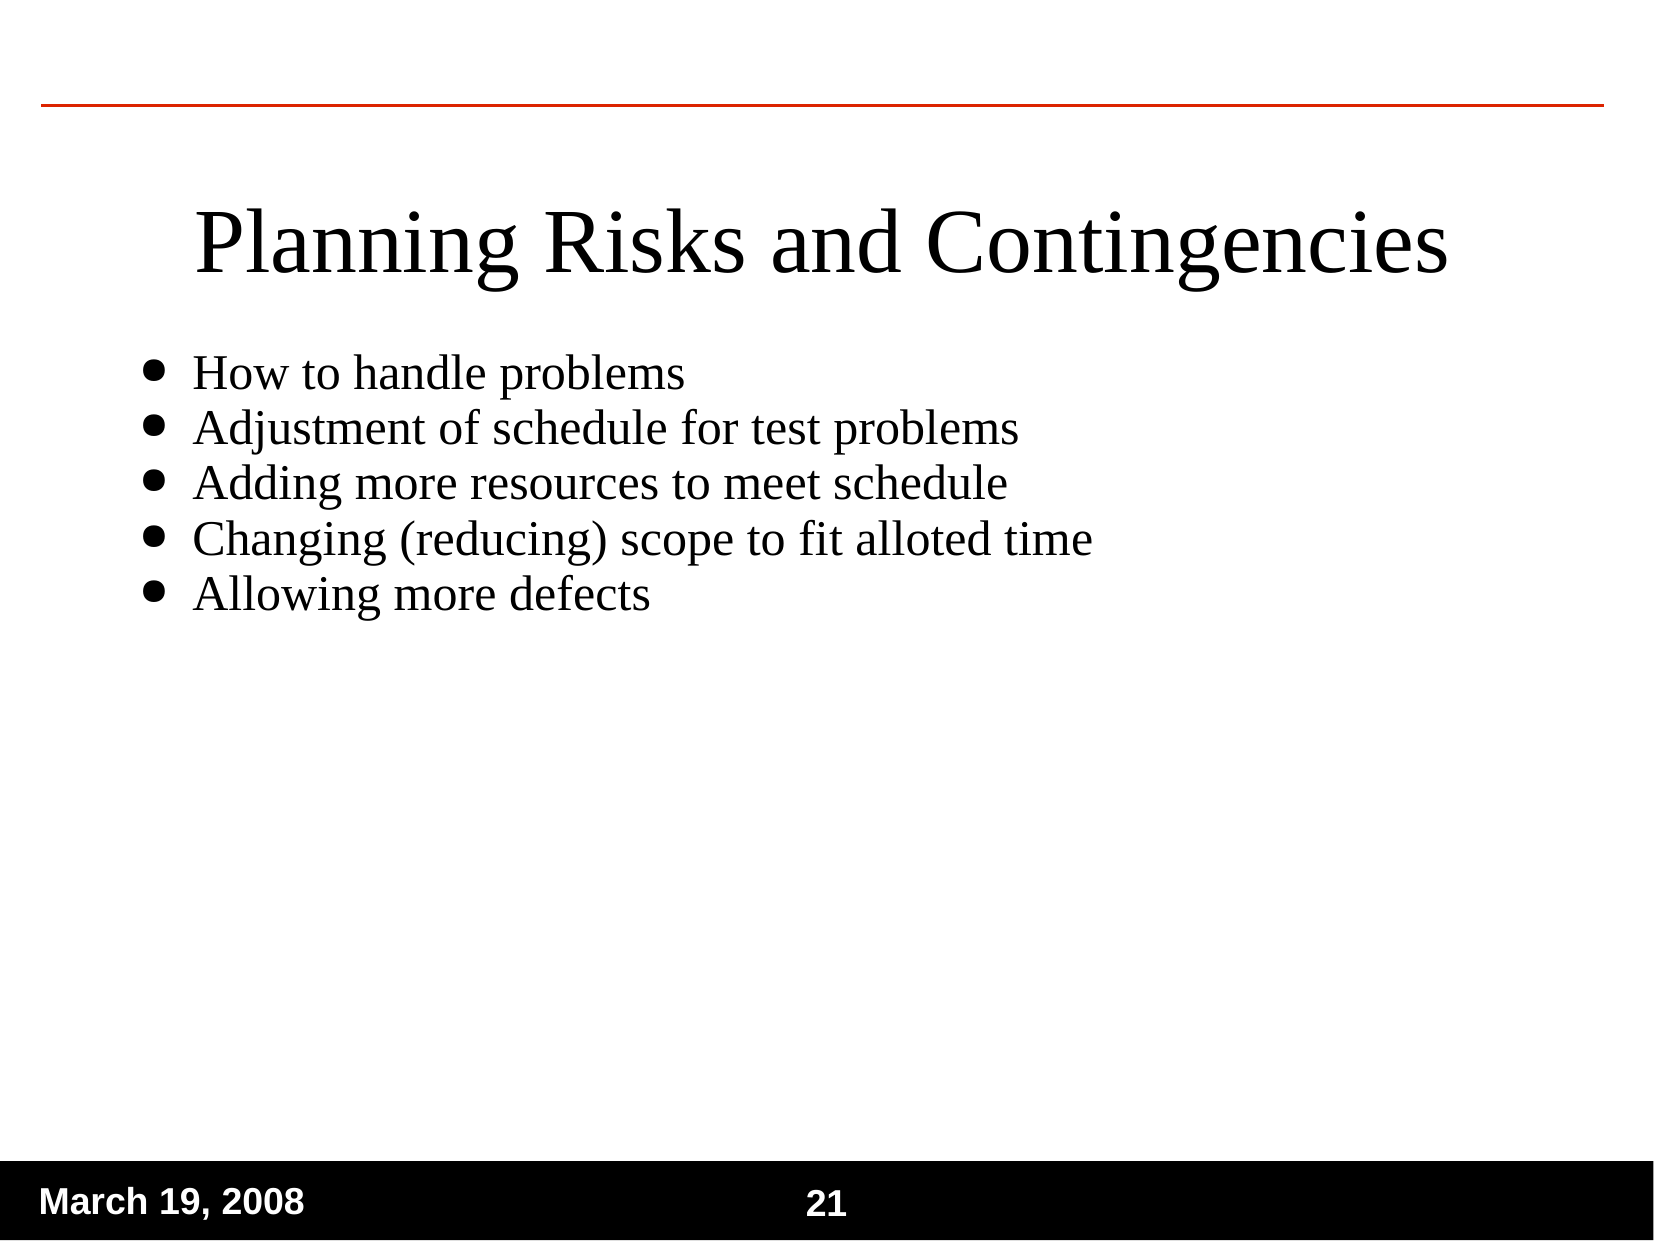

# Planning Risks and Contingencies
How to handle problems
Adjustment of schedule for test problems
Adding more resources to meet schedule
Changing (reducing) scope to fit alloted time
Allowing more defects